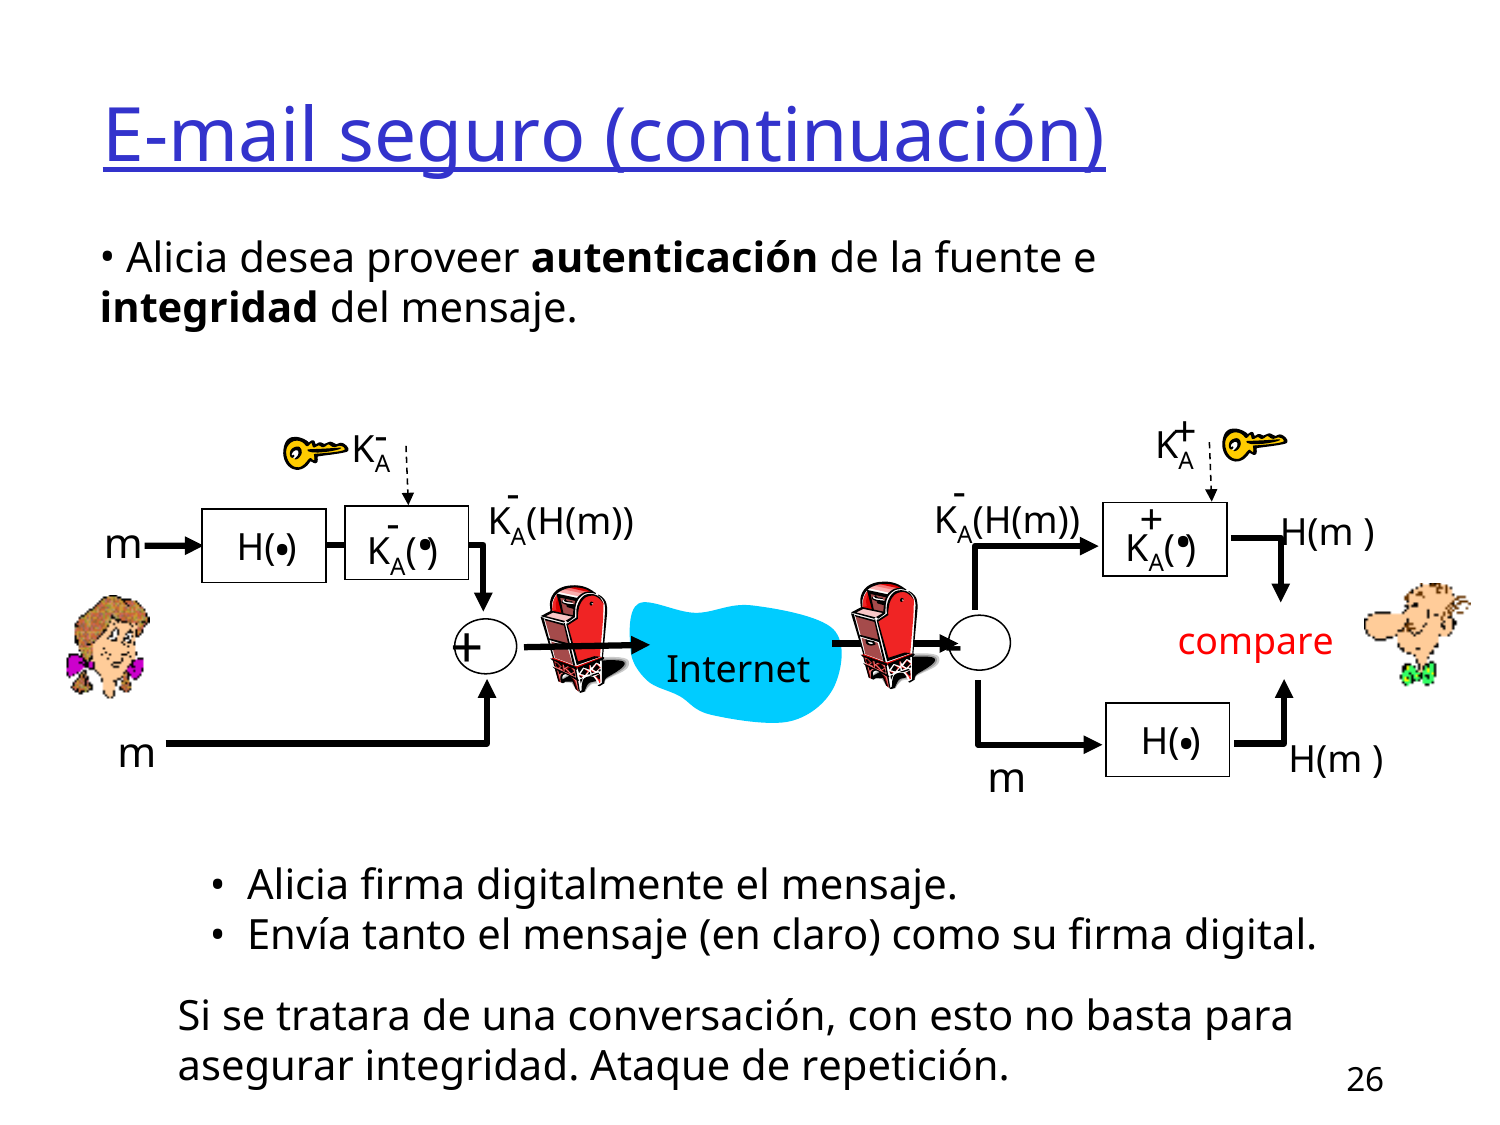

# E-mail seguro (continuación)
 Alicia desea proveer autenticación de la fuente e integridad del mensaje.
+
KA
-
KA
.
+
KA( )
-
KA(H(m))
.
-
KA( )
-
KA(H(m))
.
H( )
H(m )
m
-
+
compare
Internet
.
H( )
m
H(m )
m
 Alicia firma digitalmente el mensaje.
 Envía tanto el mensaje (en claro) como su firma digital.
Si se tratara de una conversación, con esto no basta para asegurar integridad. Ataque de repetición.
26